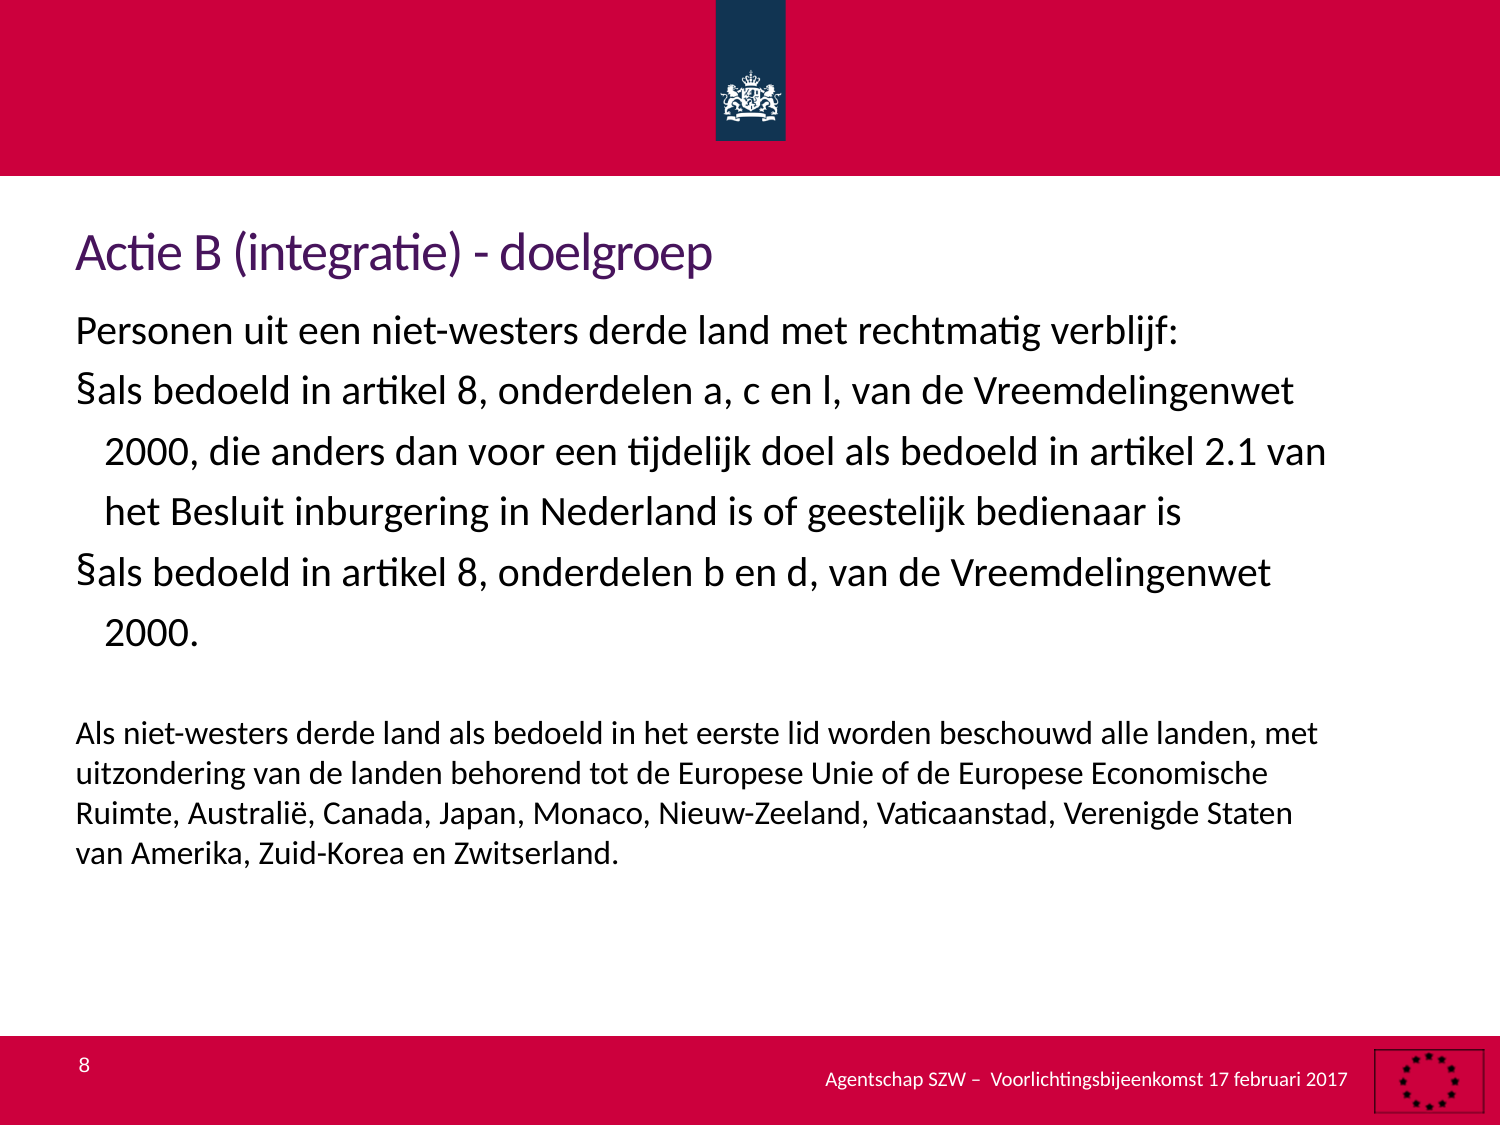

# Actie B (integratie) - doelgroep
Personen uit een niet-westers derde land met rechtmatig verblijf:
als bedoeld in artikel 8, onderdelen a, c en l, van de Vreemdelingenwet
 2000, die anders dan voor een tijdelijk doel als bedoeld in artikel 2.1 van
 het Besluit inburgering in Nederland is of geestelijk bedienaar is
als bedoeld in artikel 8, onderdelen b en d, van de Vreemdelingenwet
 2000.
Als niet-westers derde land als bedoeld in het eerste lid worden beschouwd alle landen, met uitzondering van de landen behorend tot de Europese Unie of de Europese Economische Ruimte, Australië, Canada, Japan, Monaco, Nieuw-Zeeland, Vaticaanstad, Verenigde Staten van Amerika, Zuid-Korea en Zwitserland.
8
Agentschap SZW – Voorlichtingsbijeenkomst 17 februari 2017